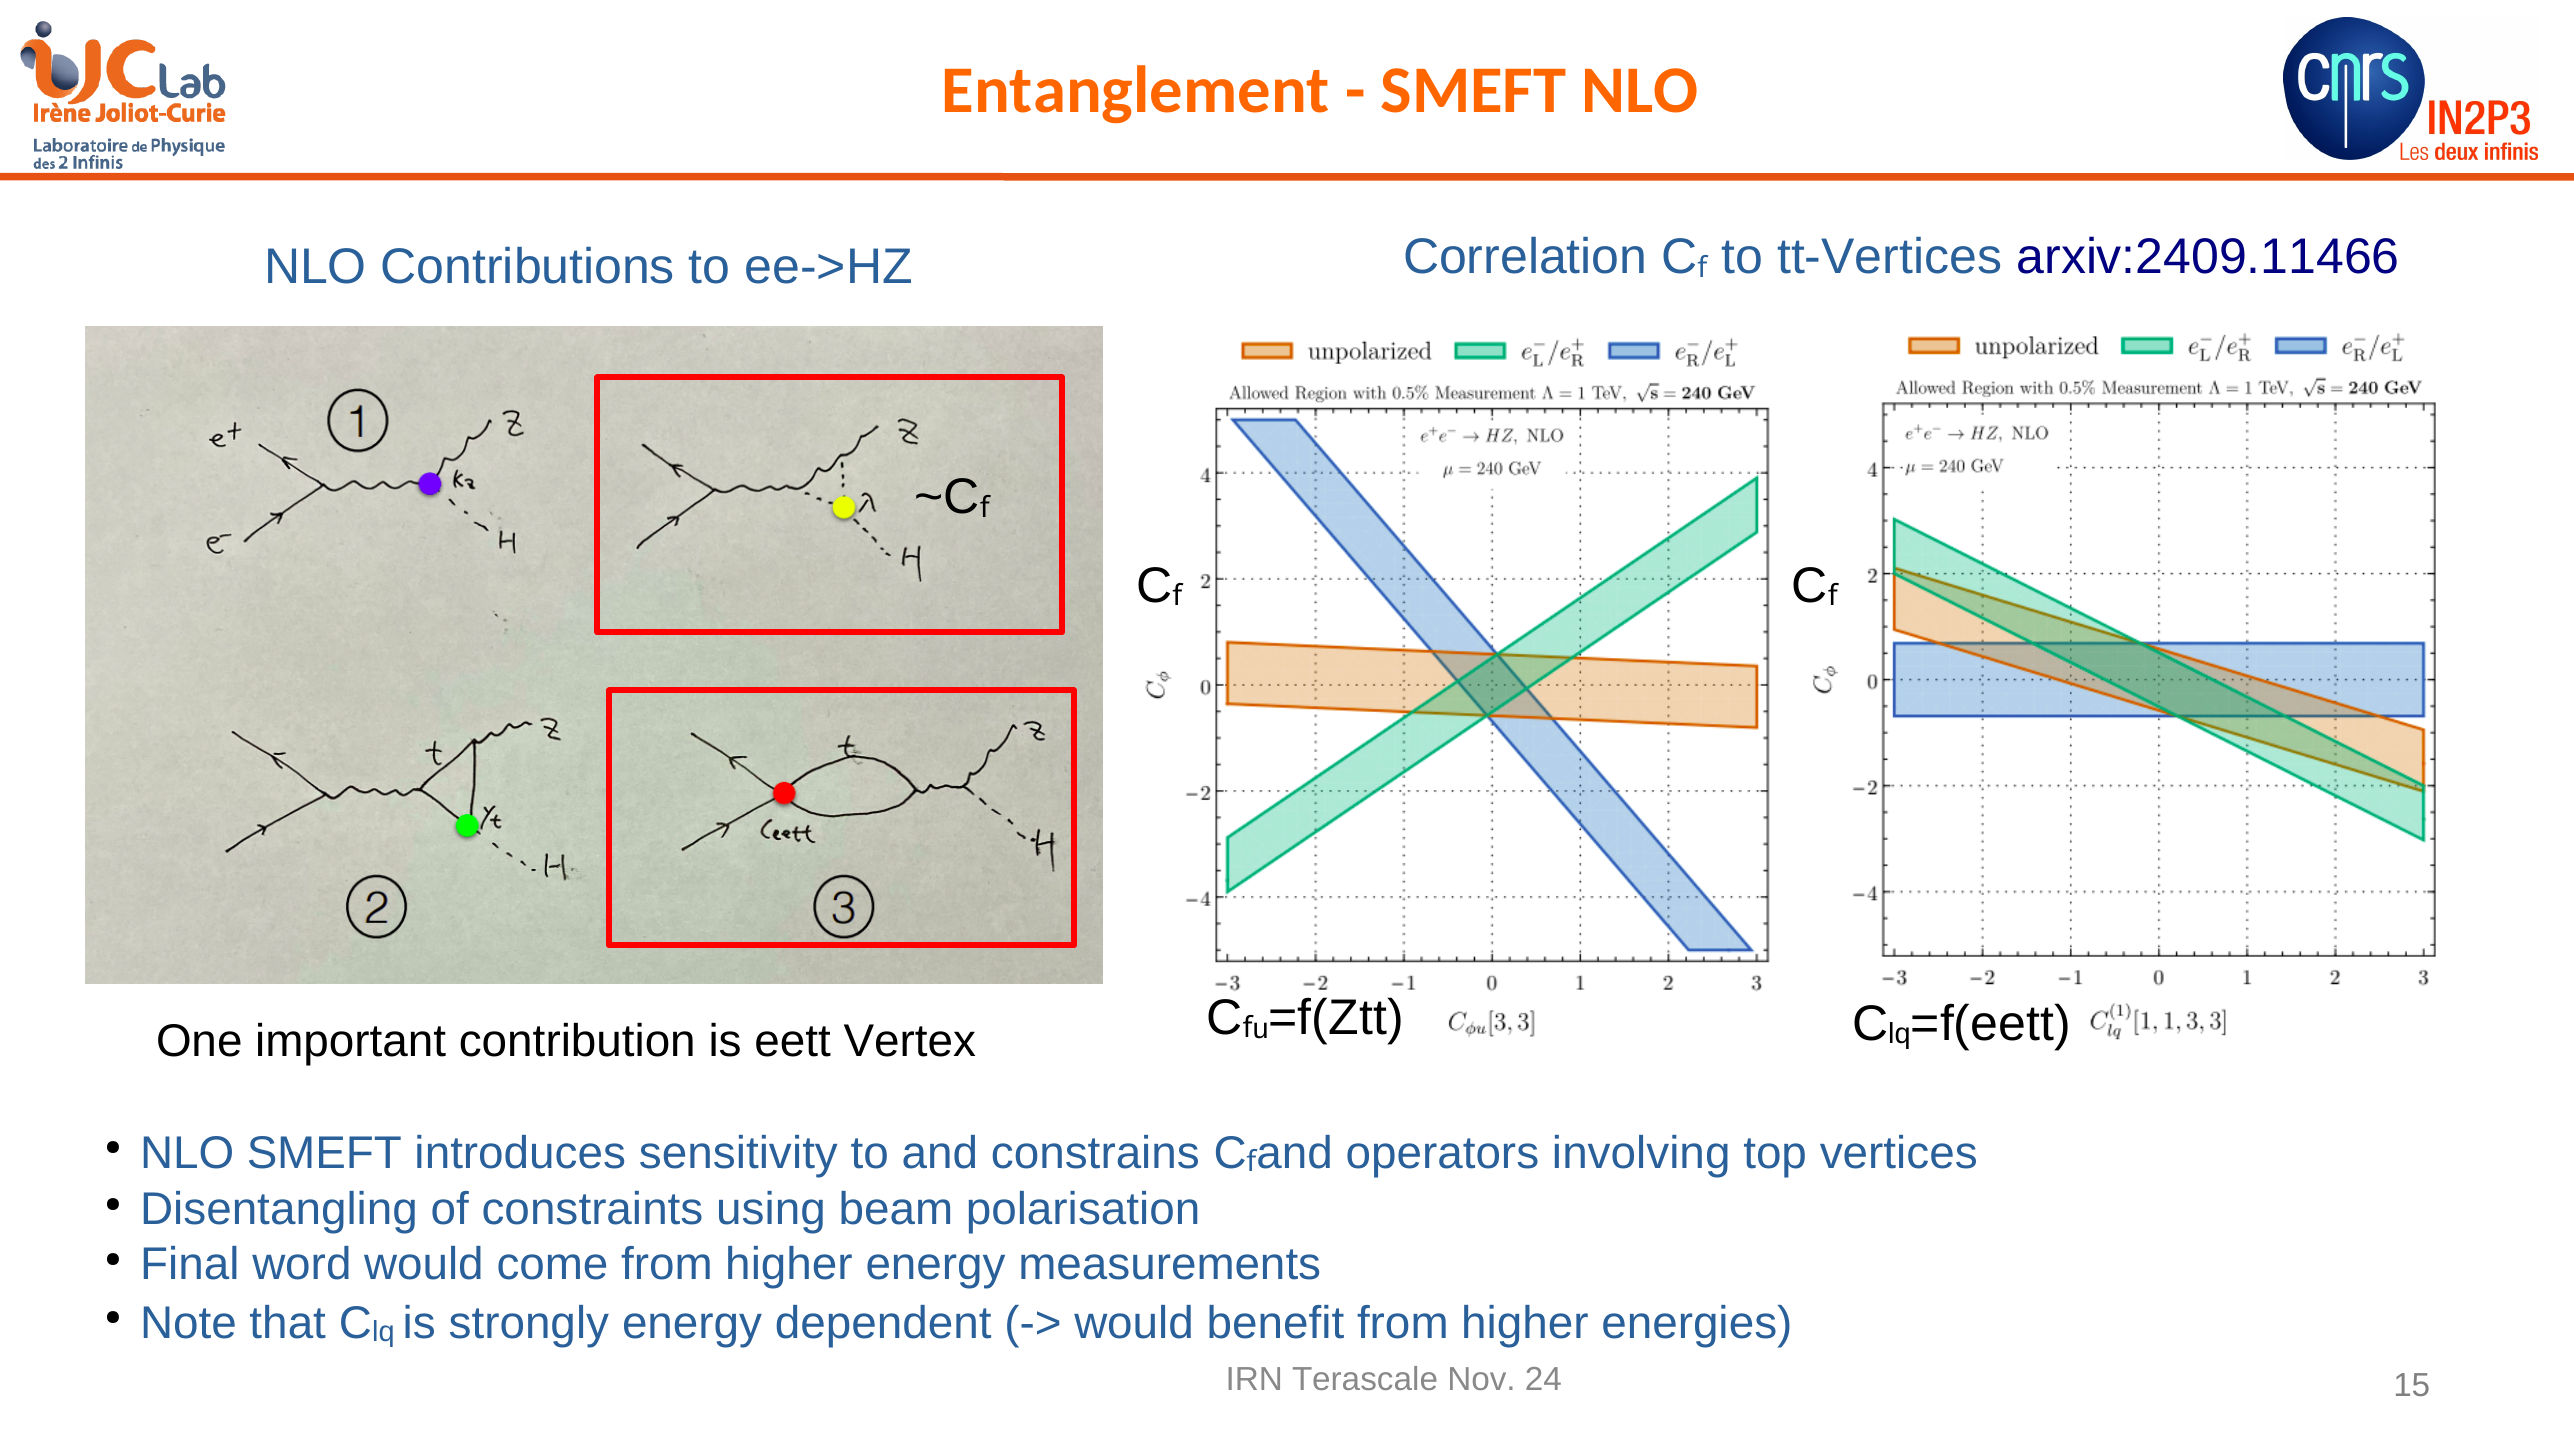

# Entanglement - SMEFT NLO
Correlation Cf to tt-Vertices arxiv:2409.11466
NLO Contributions to ee->HZ
~Cf
Cf
Cf
Cfu=f(Ztt)
Clq=f(eett)
One important contribution is eett Vertex
NLO SMEFT introduces sensitivity to and constrains Cfand operators involving top vertices
Disentangling of constraints using beam polarisation
Final word would come from higher energy measurements
Note that Clq is strongly energy dependent (-> would benefit from higher energies)
15